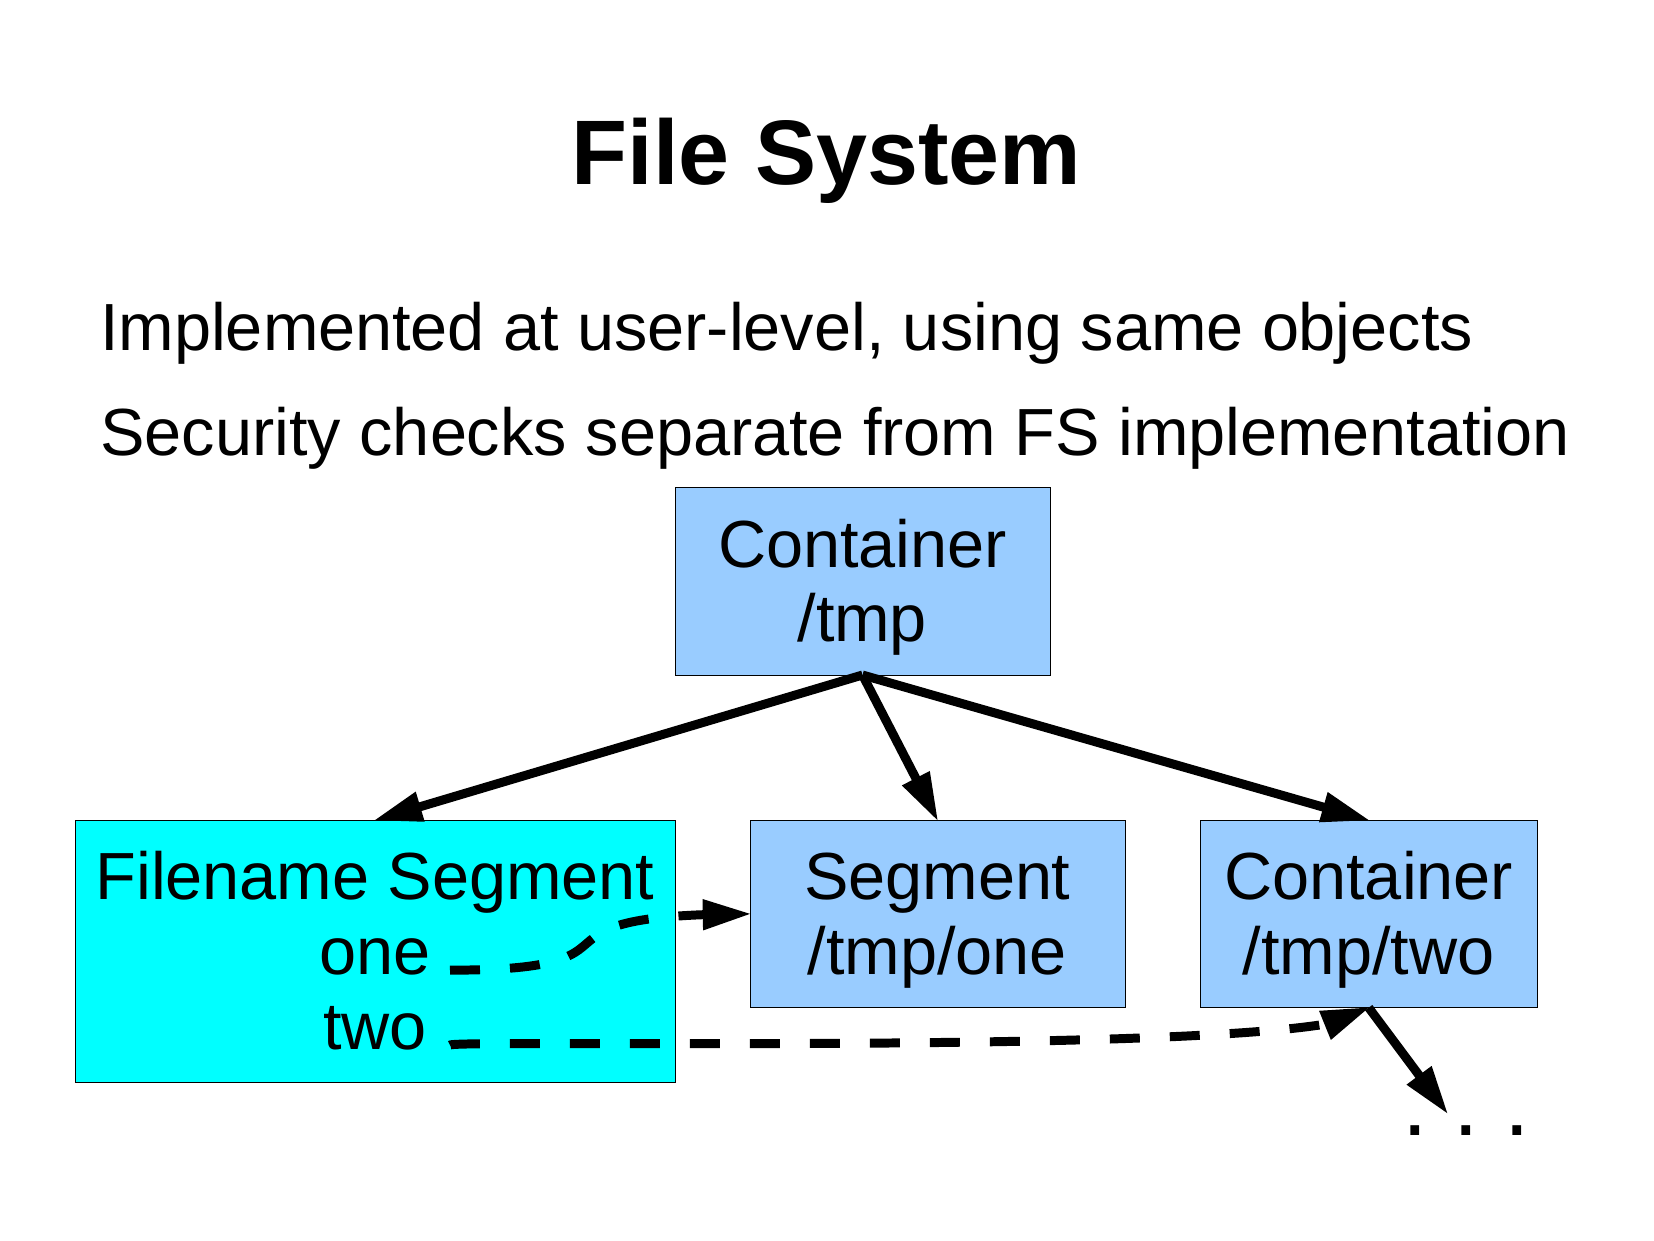

# File System
Implemented at user-level, using same objects
Security checks separate from FS implementation
Container
/tmp
Filename Segment
one
two
Segment
/tmp/one
Container
/tmp/two
. . .